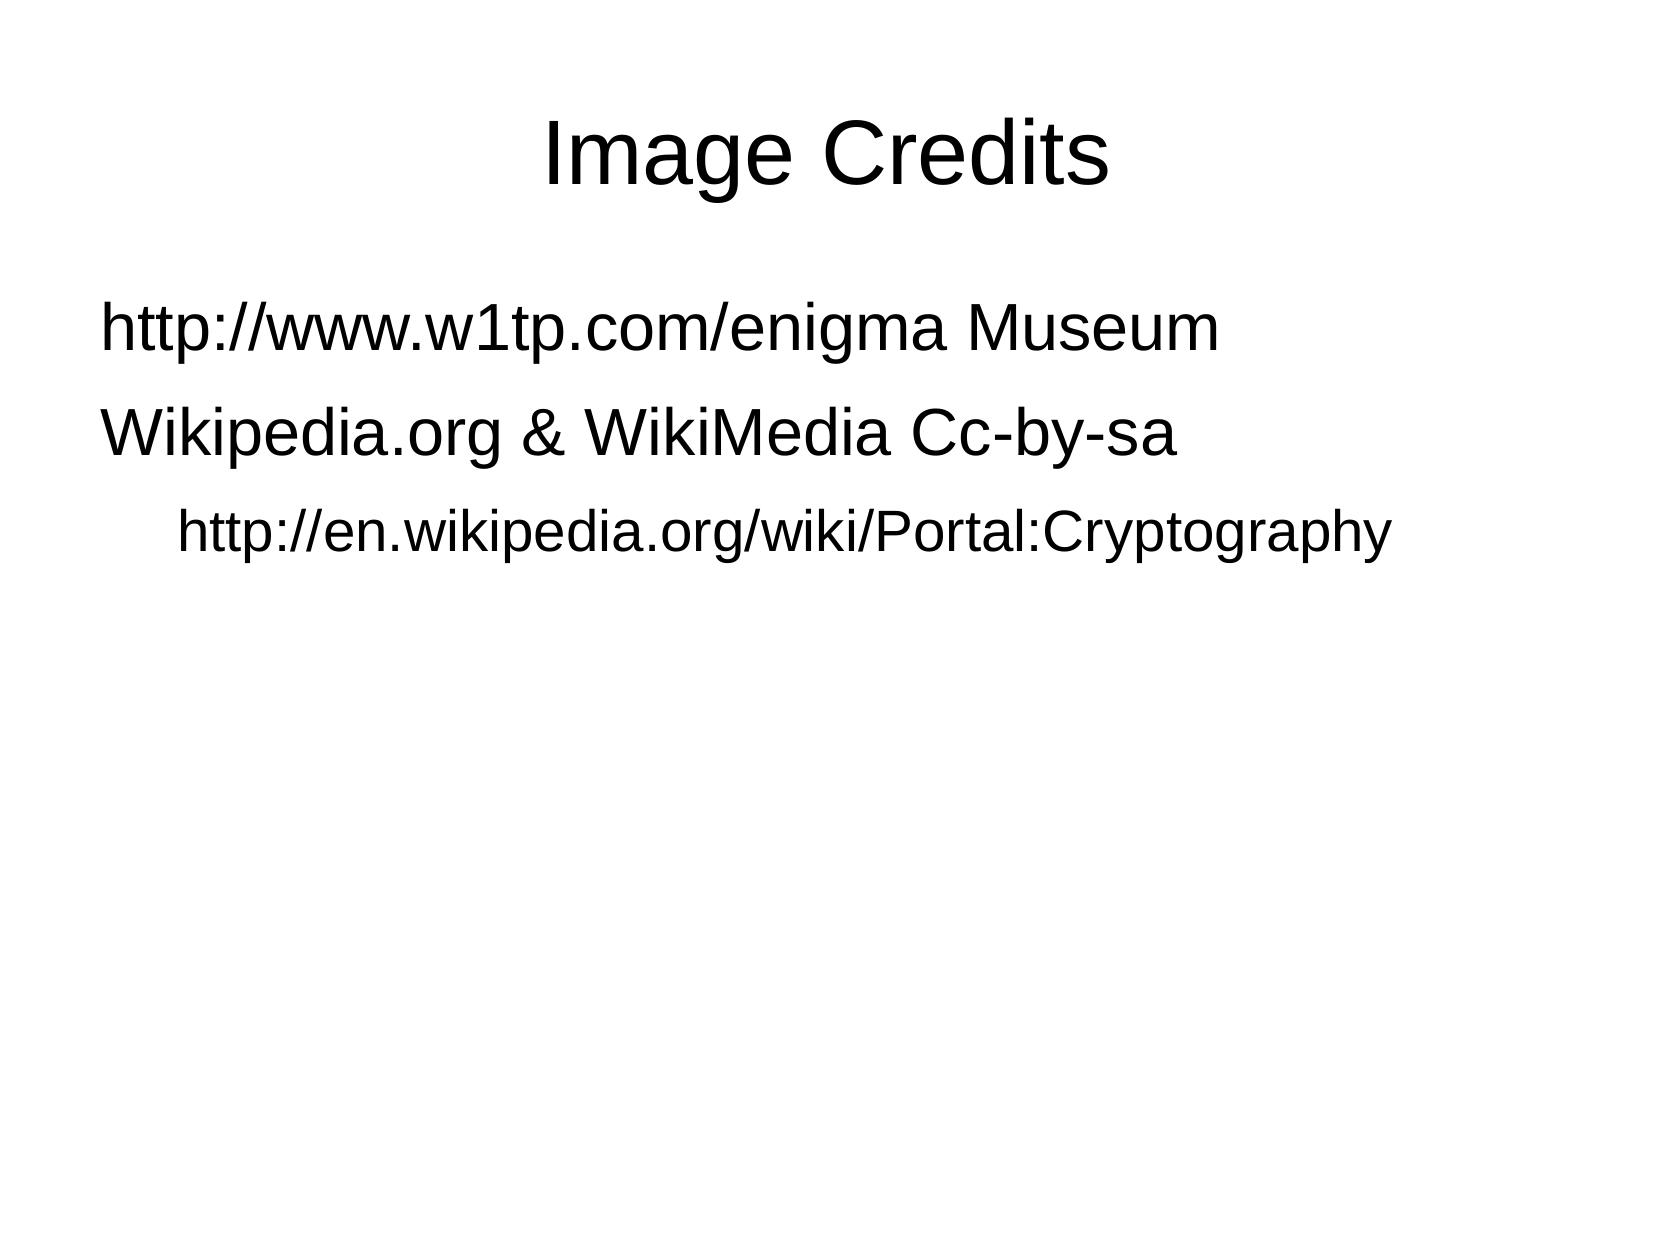

# Image Credits
http://www.w1tp.com/enigma Museum
Wikipedia.org & WikiMedia Cc-by-sa
http://en.wikipedia.org/wiki/Portal:Cryptography